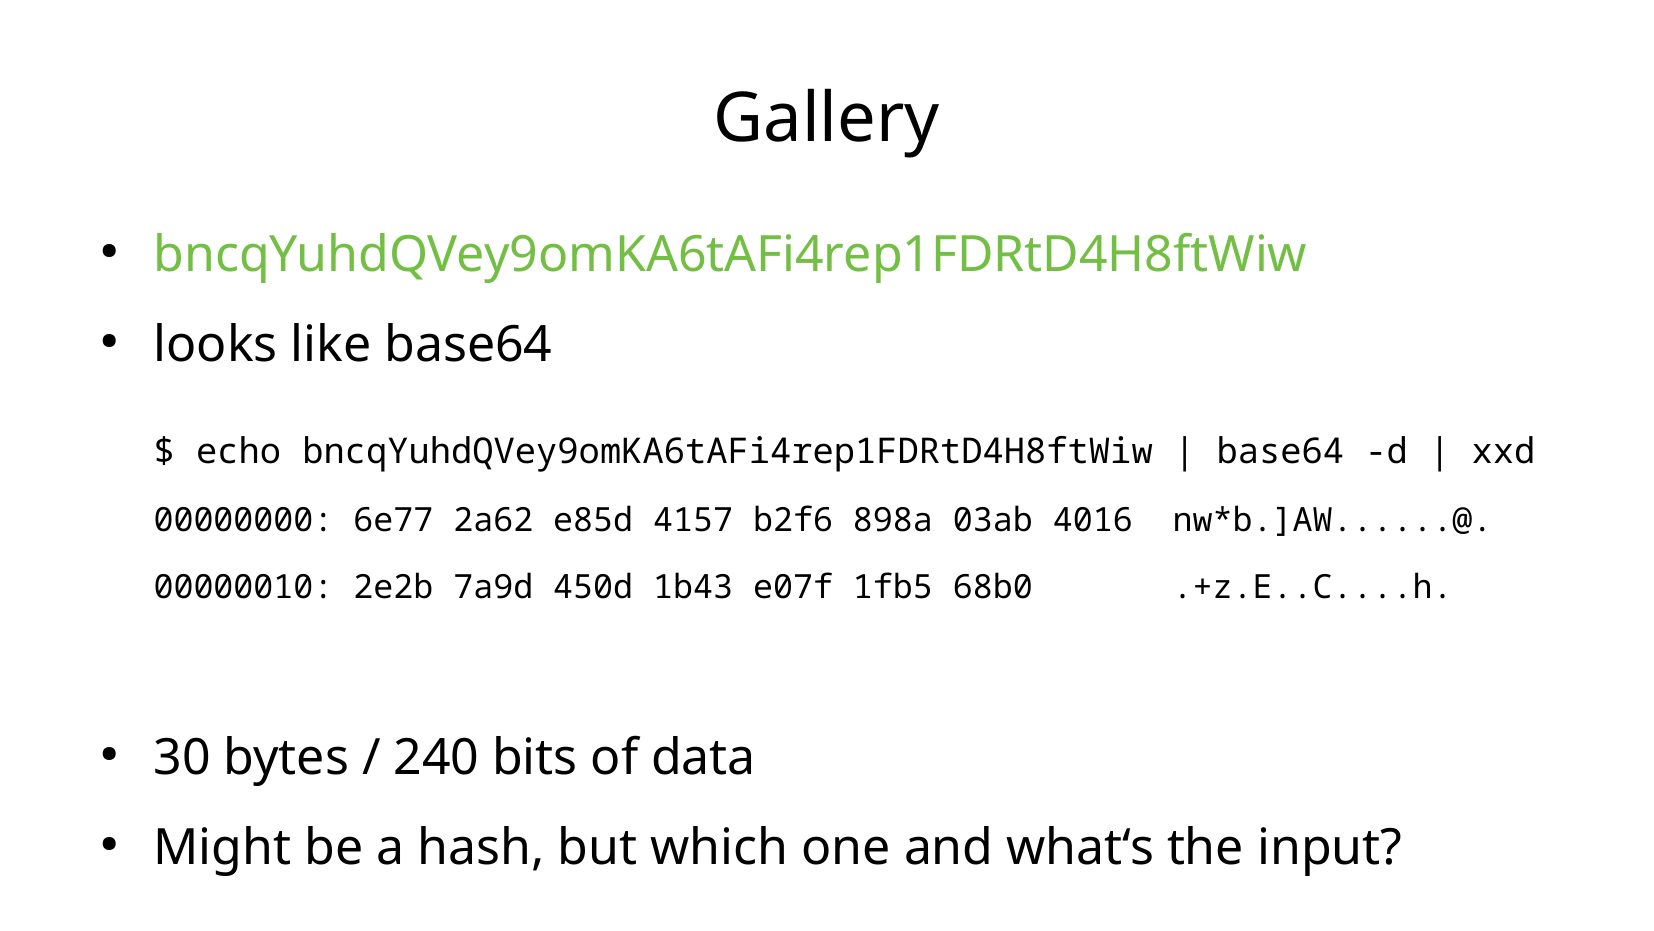

# Gallery
bncqYuhdQVey9omKA6tAFi4rep1FDRtD4H8ftWiw
looks like base64
$ echo bncqYuhdQVey9omKA6tAFi4rep1FDRtD4H8ftWiw | base64 -d | xxd
00000000: 6e77 2a62 e85d 4157 b2f6 898a 03ab 4016 nw*b.]AW......@.
00000010: 2e2b 7a9d 450d 1b43 e07f 1fb5 68b0 .+z.E..C....h.
30 bytes / 240 bits of data
Might be a hash, but which one and what‘s the input?